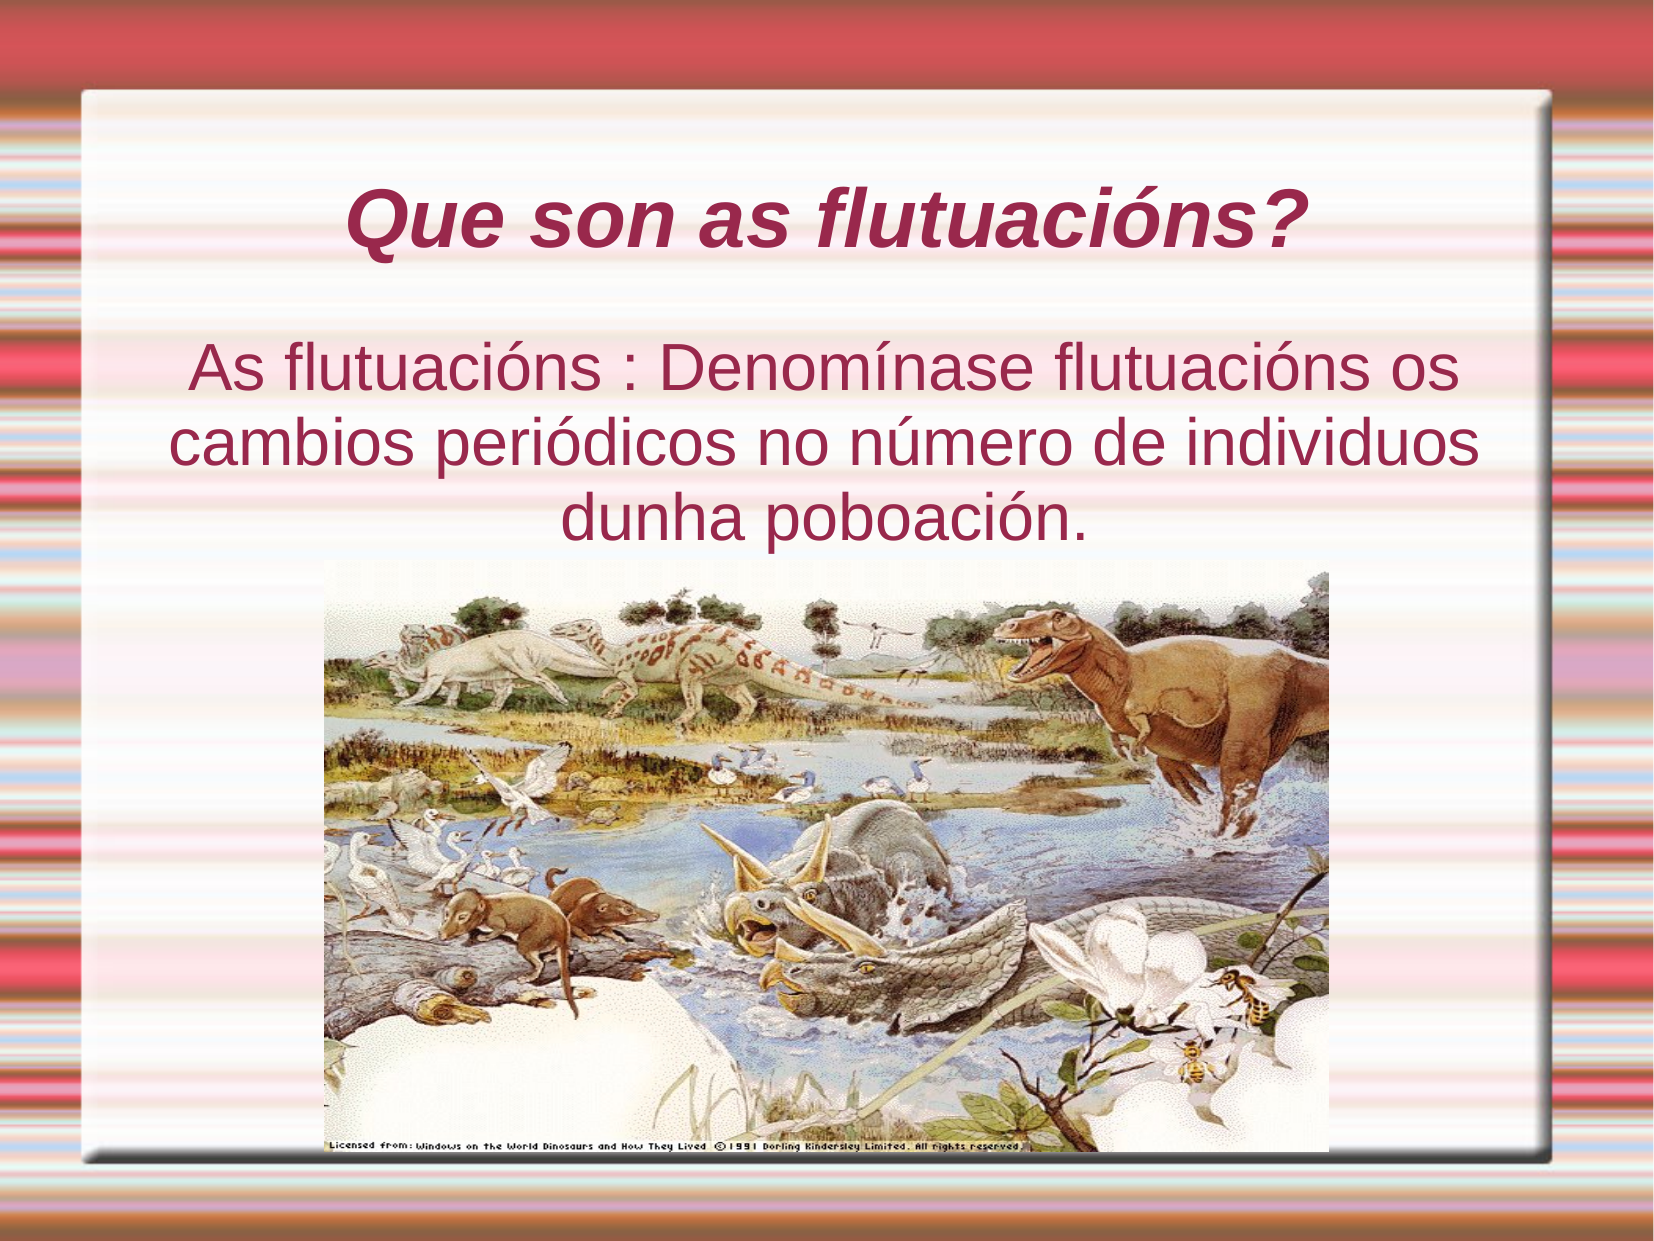

Que son as flutuacións?
# As flutuacións : Denomínase flutuacións os cambios periódicos no número de individuos dunha poboación.